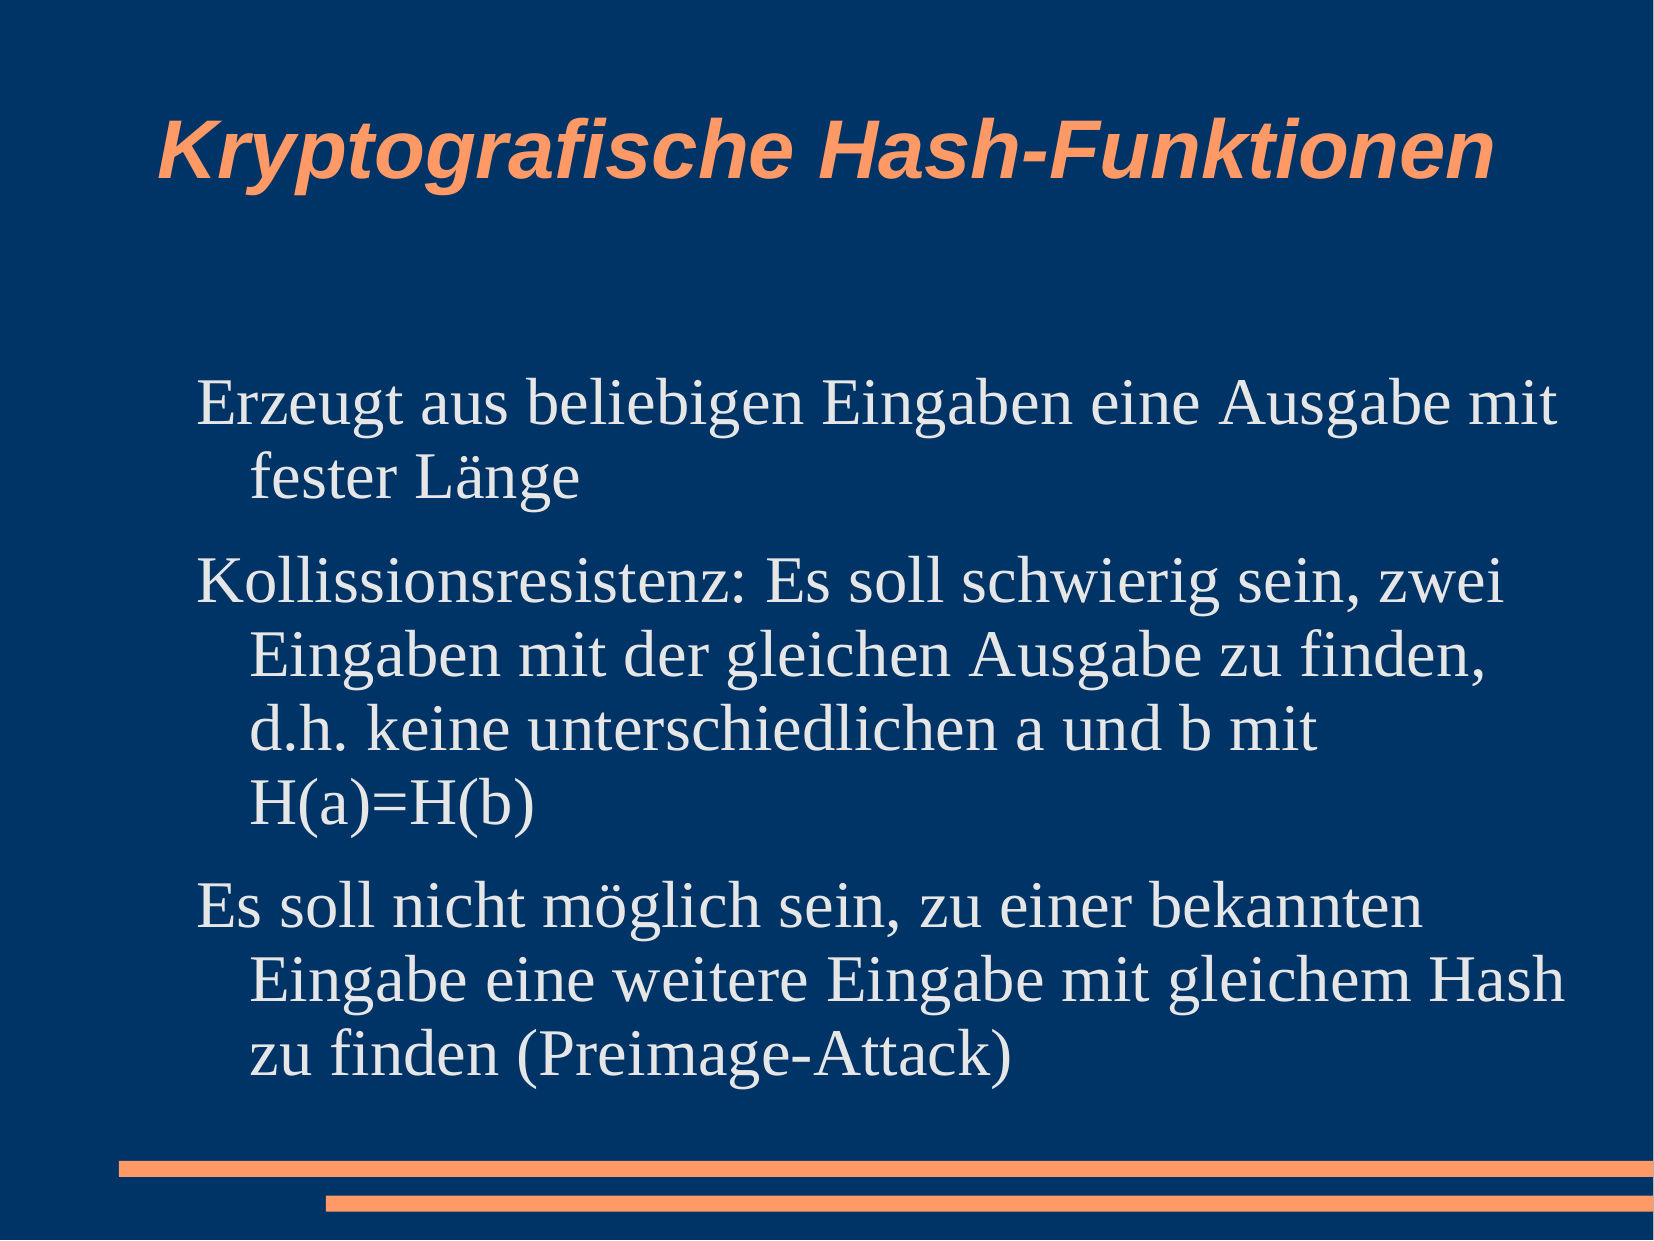

# Kryptografische Hash-Funktionen
Erzeugt aus beliebigen Eingaben eine Ausgabe mit fester Länge
Kollissionsresistenz: Es soll schwierig sein, zwei Eingaben mit der gleichen Ausgabe zu finden, d.h. keine unterschiedlichen a und b mit H(a)=H(b)
Es soll nicht möglich sein, zu einer bekannten Eingabe eine weitere Eingabe mit gleichem Hash zu finden (Preimage-Attack)